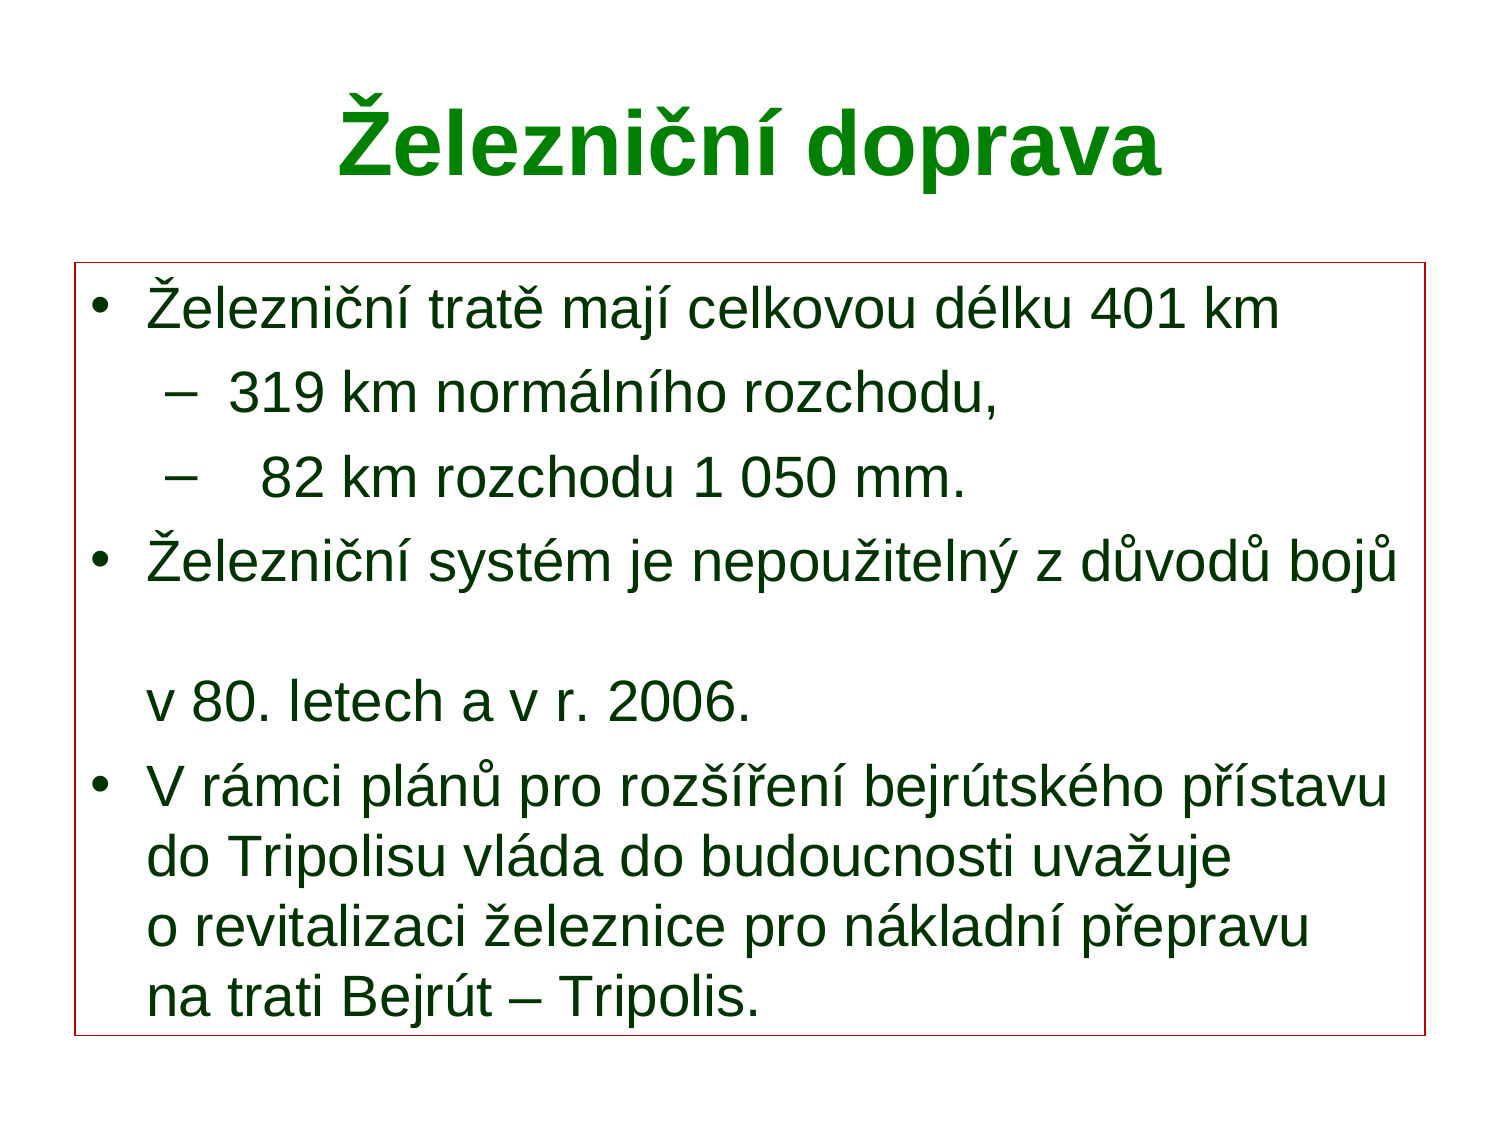

# Železniční doprava
Železniční tratě mají celkovou délku 401 km
 319 km normálního rozchodu,
 82 km rozchodu 1 050 mm.
Železniční systém je nepoužitelný z důvodů bojů
v 80. letech a v r. 2006.
V rámci plánů pro rozšíření bejrútského přístavu do Tripolisu vláda do budoucnosti uvažuje
o revitalizaci železnice pro nákladní přepravu
na trati Bejrút – Tripolis.